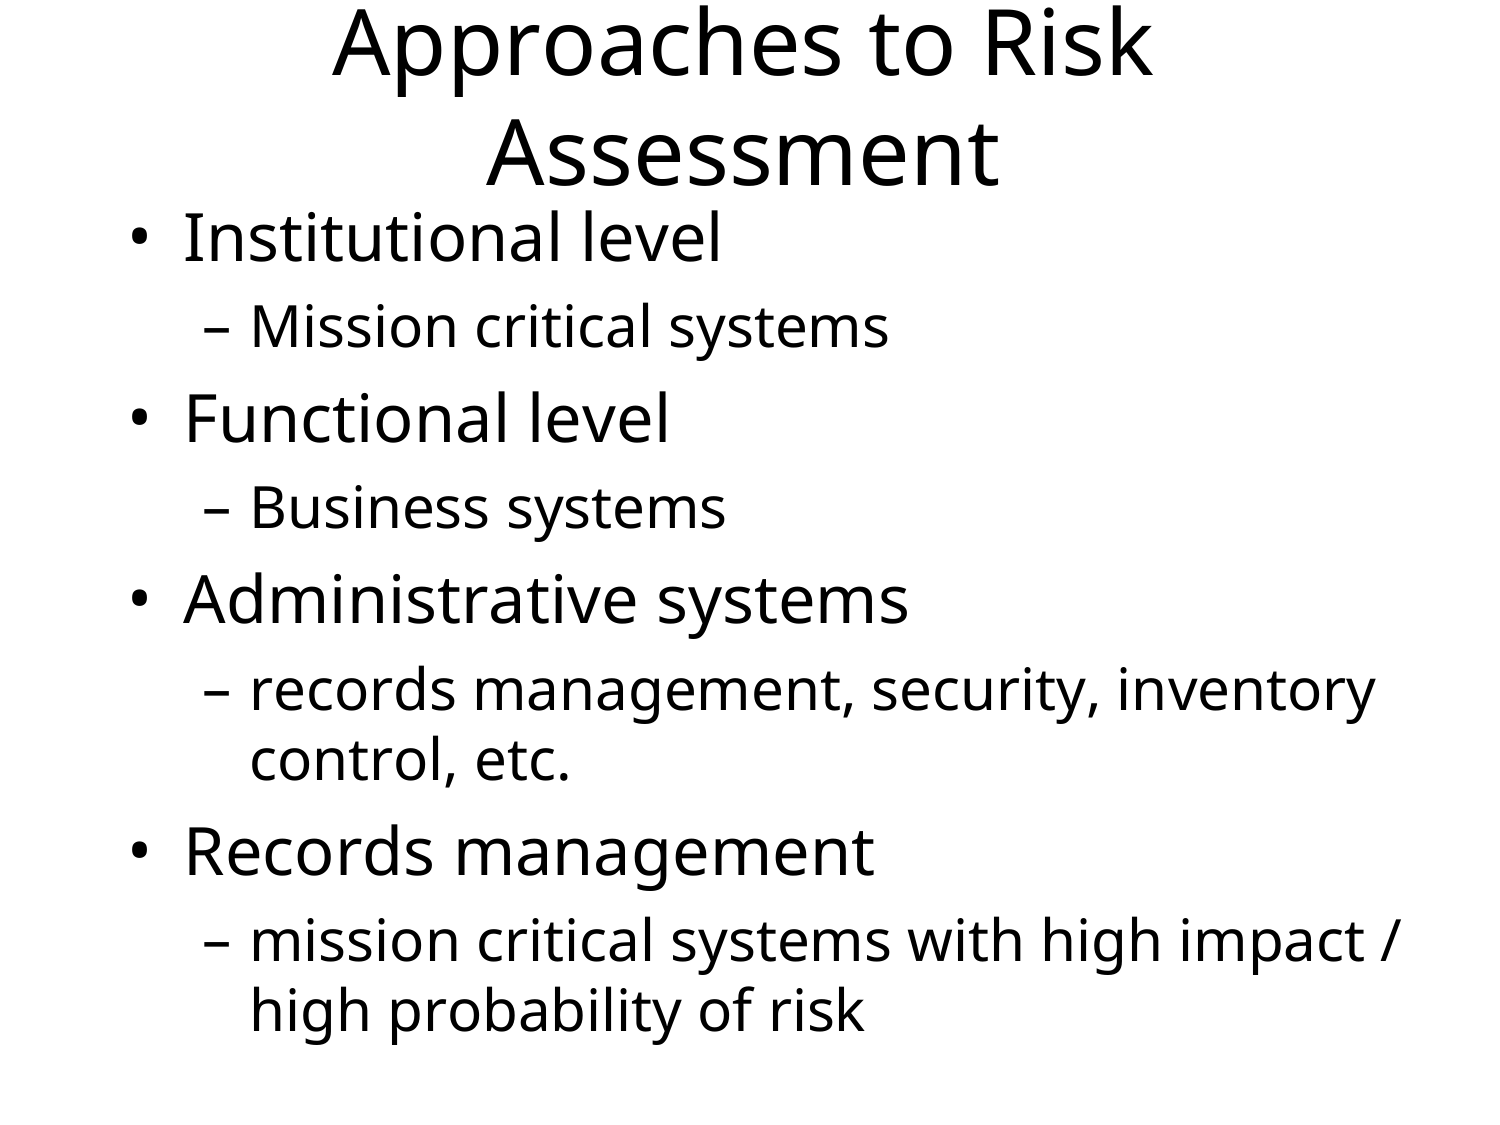

# Approaches to Risk Assessment
Institutional level
Mission critical systems
Functional level
Business systems
Administrative systems
records management, security, inventory control, etc.
Records management
mission critical systems with high impact / high probability of risk